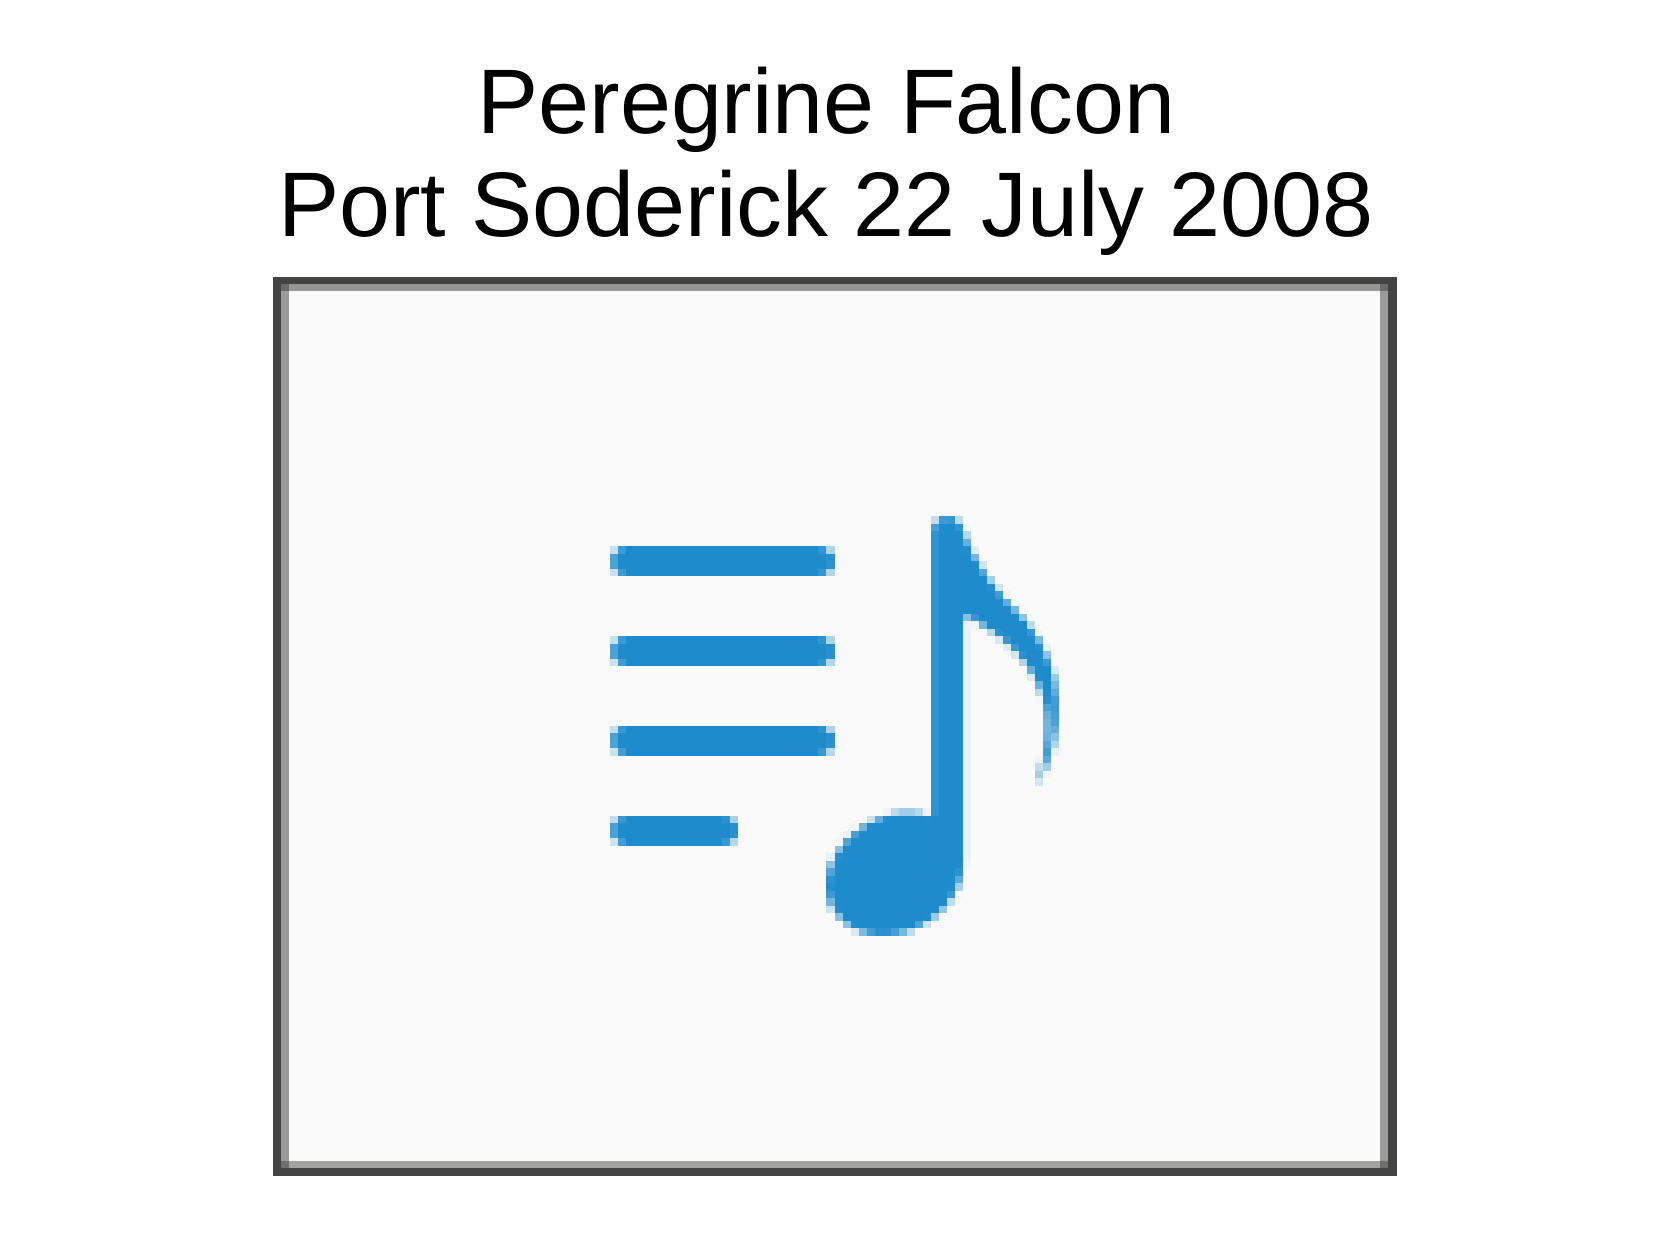

# Peregrine Falcon Port Soderick 22 July 2008